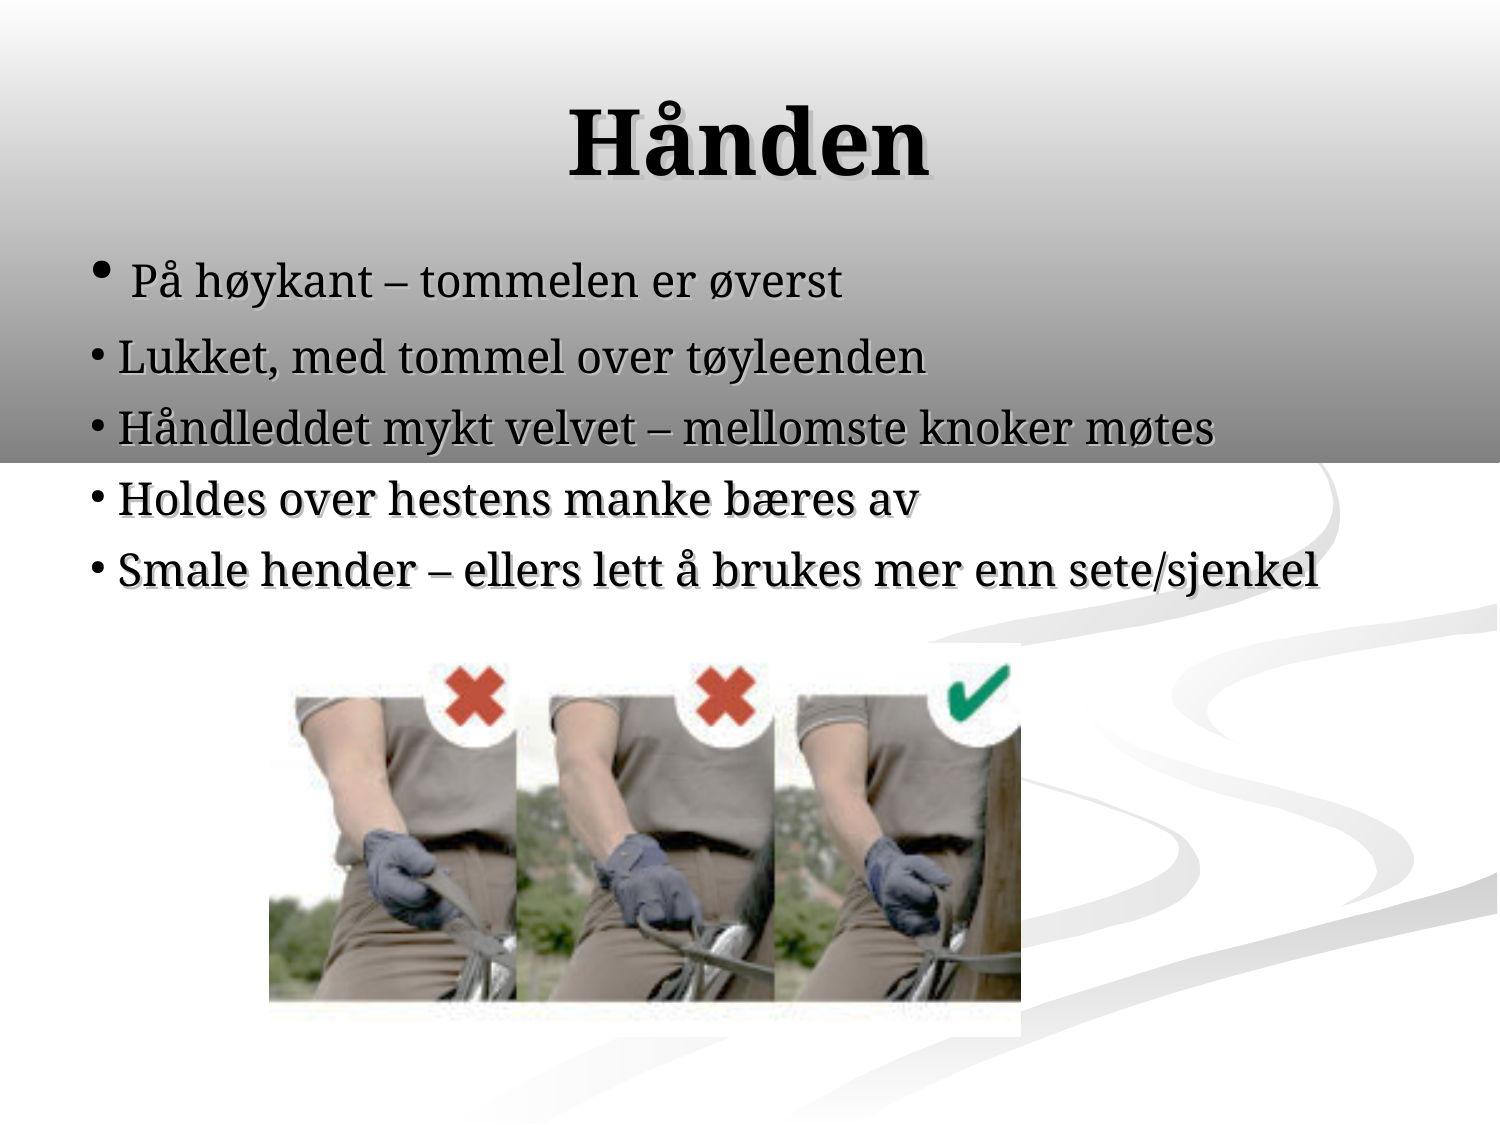

# Hånden
 På høykant – tommelen er øverst
 Lukket, med tommel over tøyleenden
 Håndleddet mykt velvet – mellomste knoker møtes
 Holdes over hestens manke bæres av
 Smale hender – ellers lett å brukes mer enn sete/sjenkel